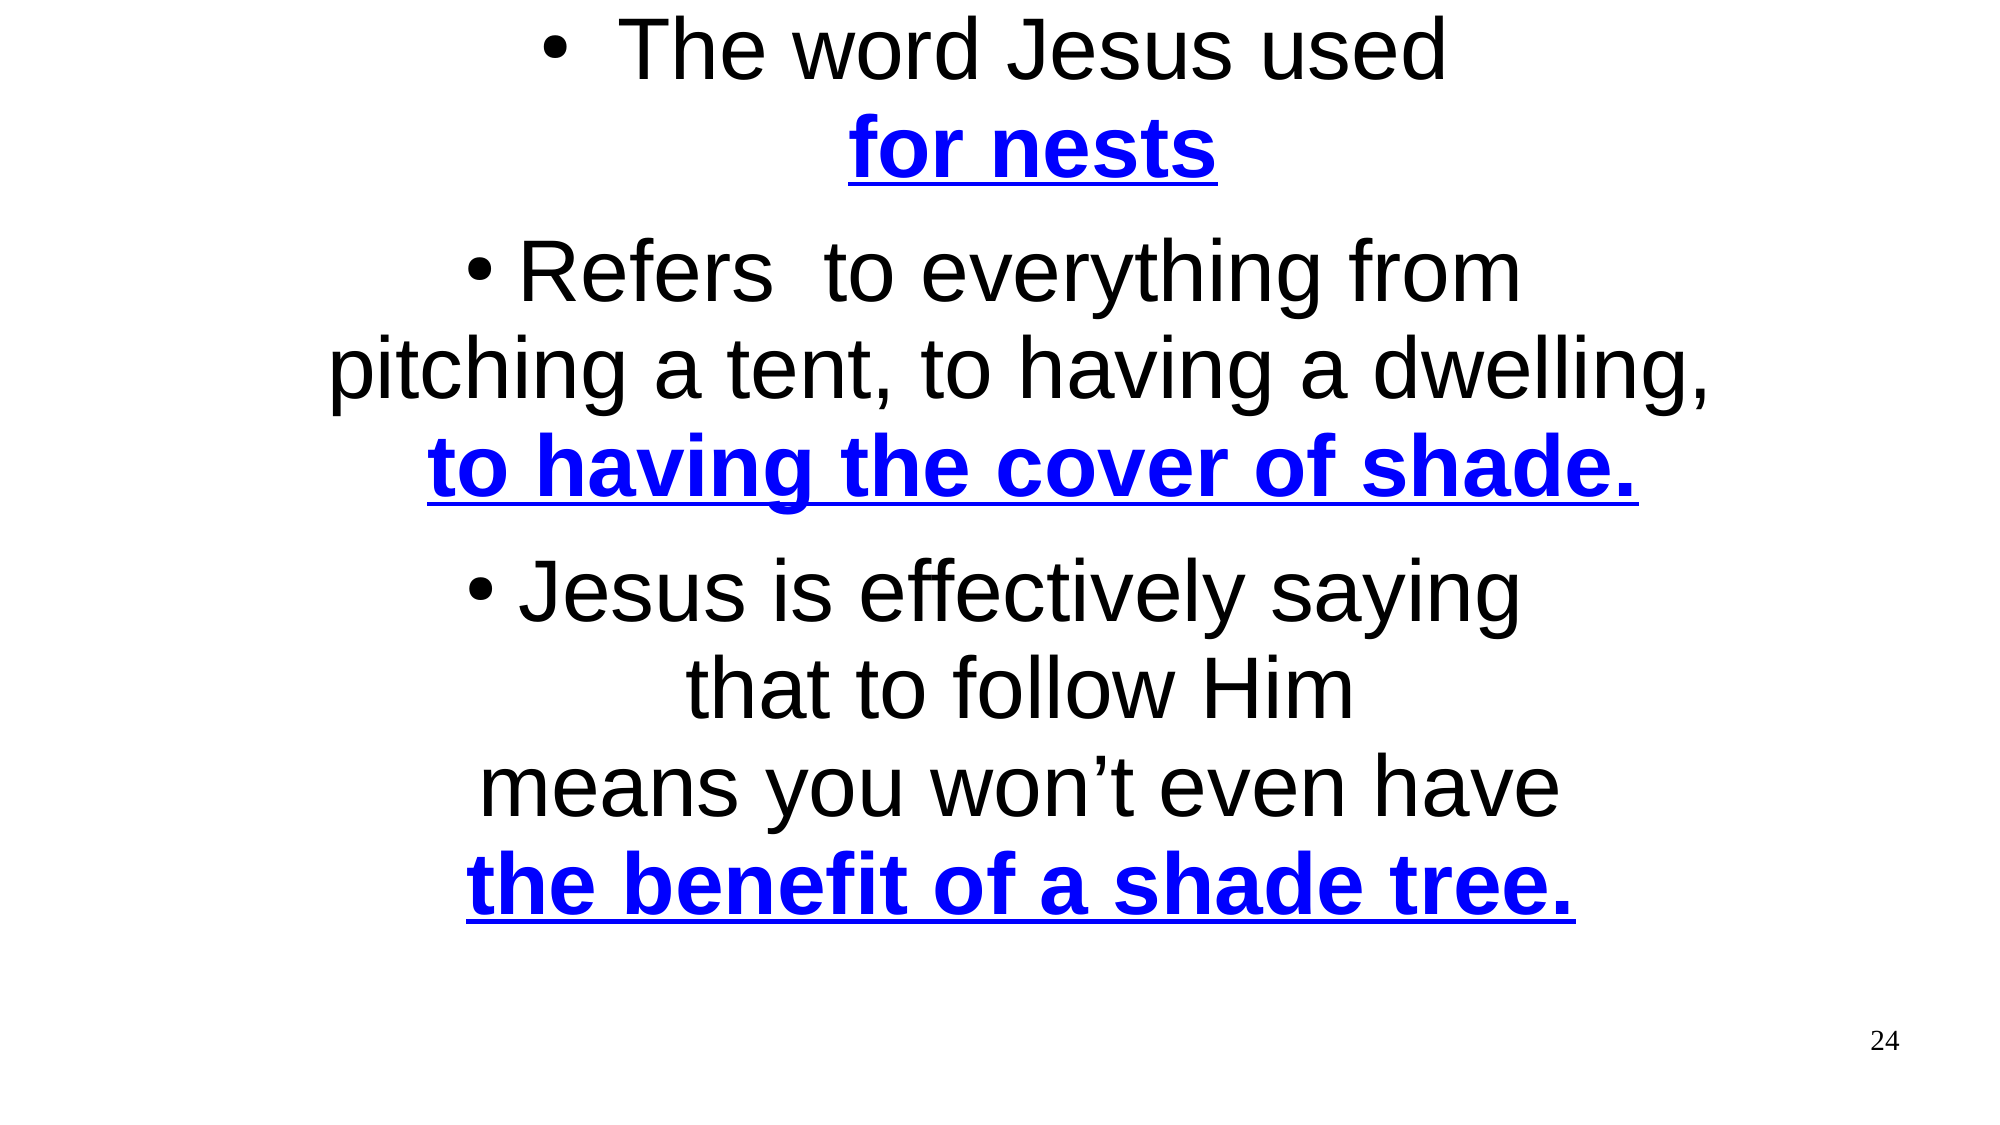

# The word Jesus used for nests
Refers to everything from
pitching a tent, to having a dwelling,
to having the cover of shade.
Jesus is effectively saying
that to follow Him
means you won’t even have
the benefit of a shade tree.
24